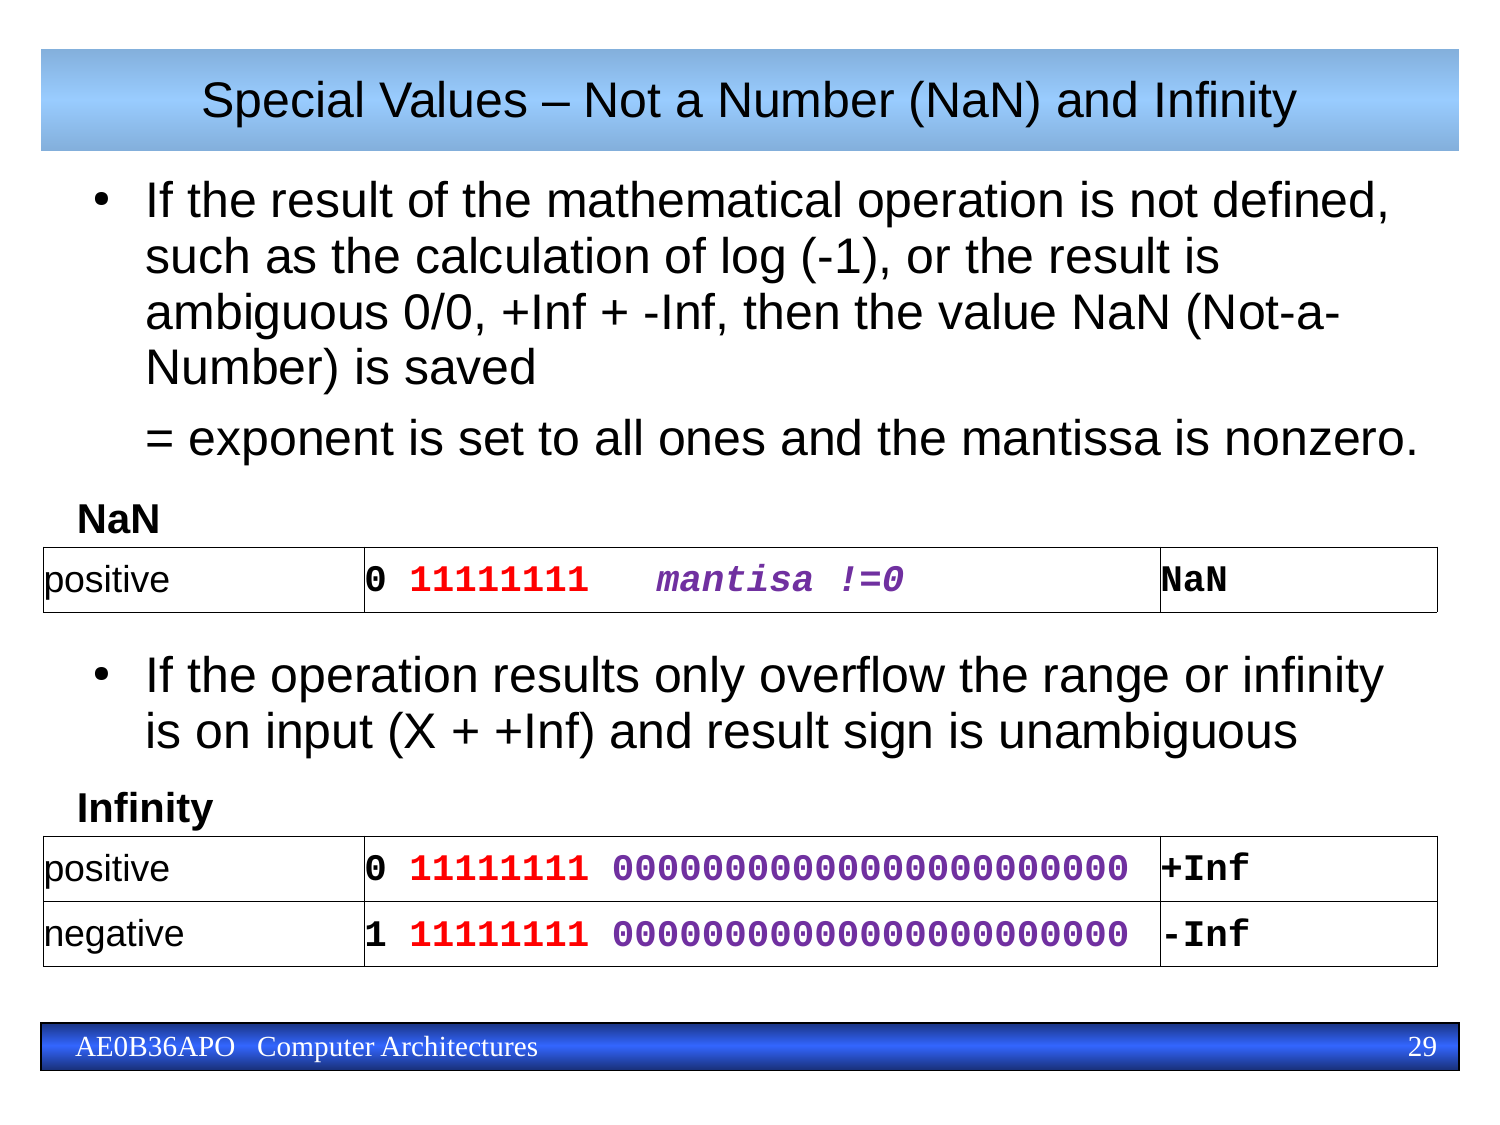

# Special Values – Not a Number (NaN) and Infinity
If the result of the mathematical operation is not defined, such as the calculation of log (-1), or the result is ambiguous 0/0, +Inf + -Inf, then the value NaN (Not-a-Number) is saved
= exponent is set to all ones and the mantissa is nonzero.
NaN
| positive | 0 11111111 mantisa !=0 | NaN |
| --- | --- | --- |
If the operation results only overflow the range or infinity is on input (X + +Inf) and result sign is unambiguous
Infinity
| positive | 0 11111111 00000000000000000000000 | +Inf |
| --- | --- | --- |
| negative | 1 11111111 00000000000000000000000 | -Inf |
AE0B36APO Computer Architectures
29